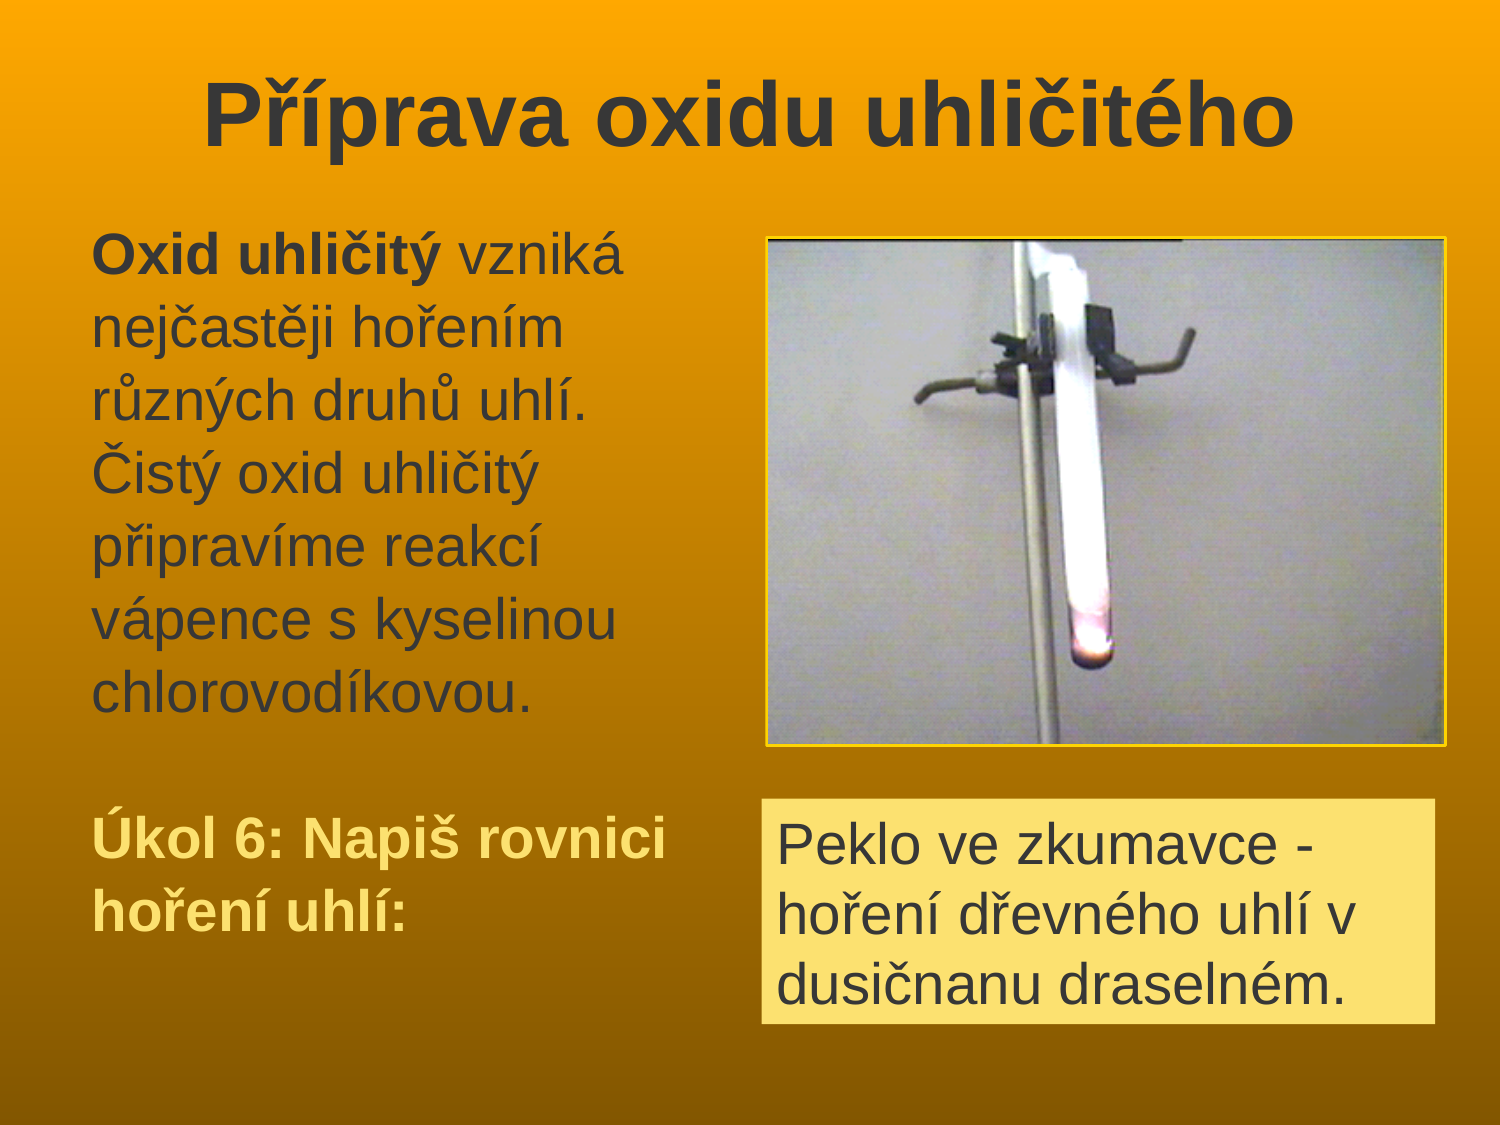

# Příprava oxidu uhličitého
Oxid uhličitý vzniká
nejčastěji hořením
různých druhů uhlí.
Čistý oxid uhličitý
připravíme reakcí
vápence s kyselinou
chlorovodíkovou.
Úkol 6: Napiš rovnici
hoření uhlí:
Peklo ve zkumavce - hoření dřevného uhlí v dusičnanu draselném.